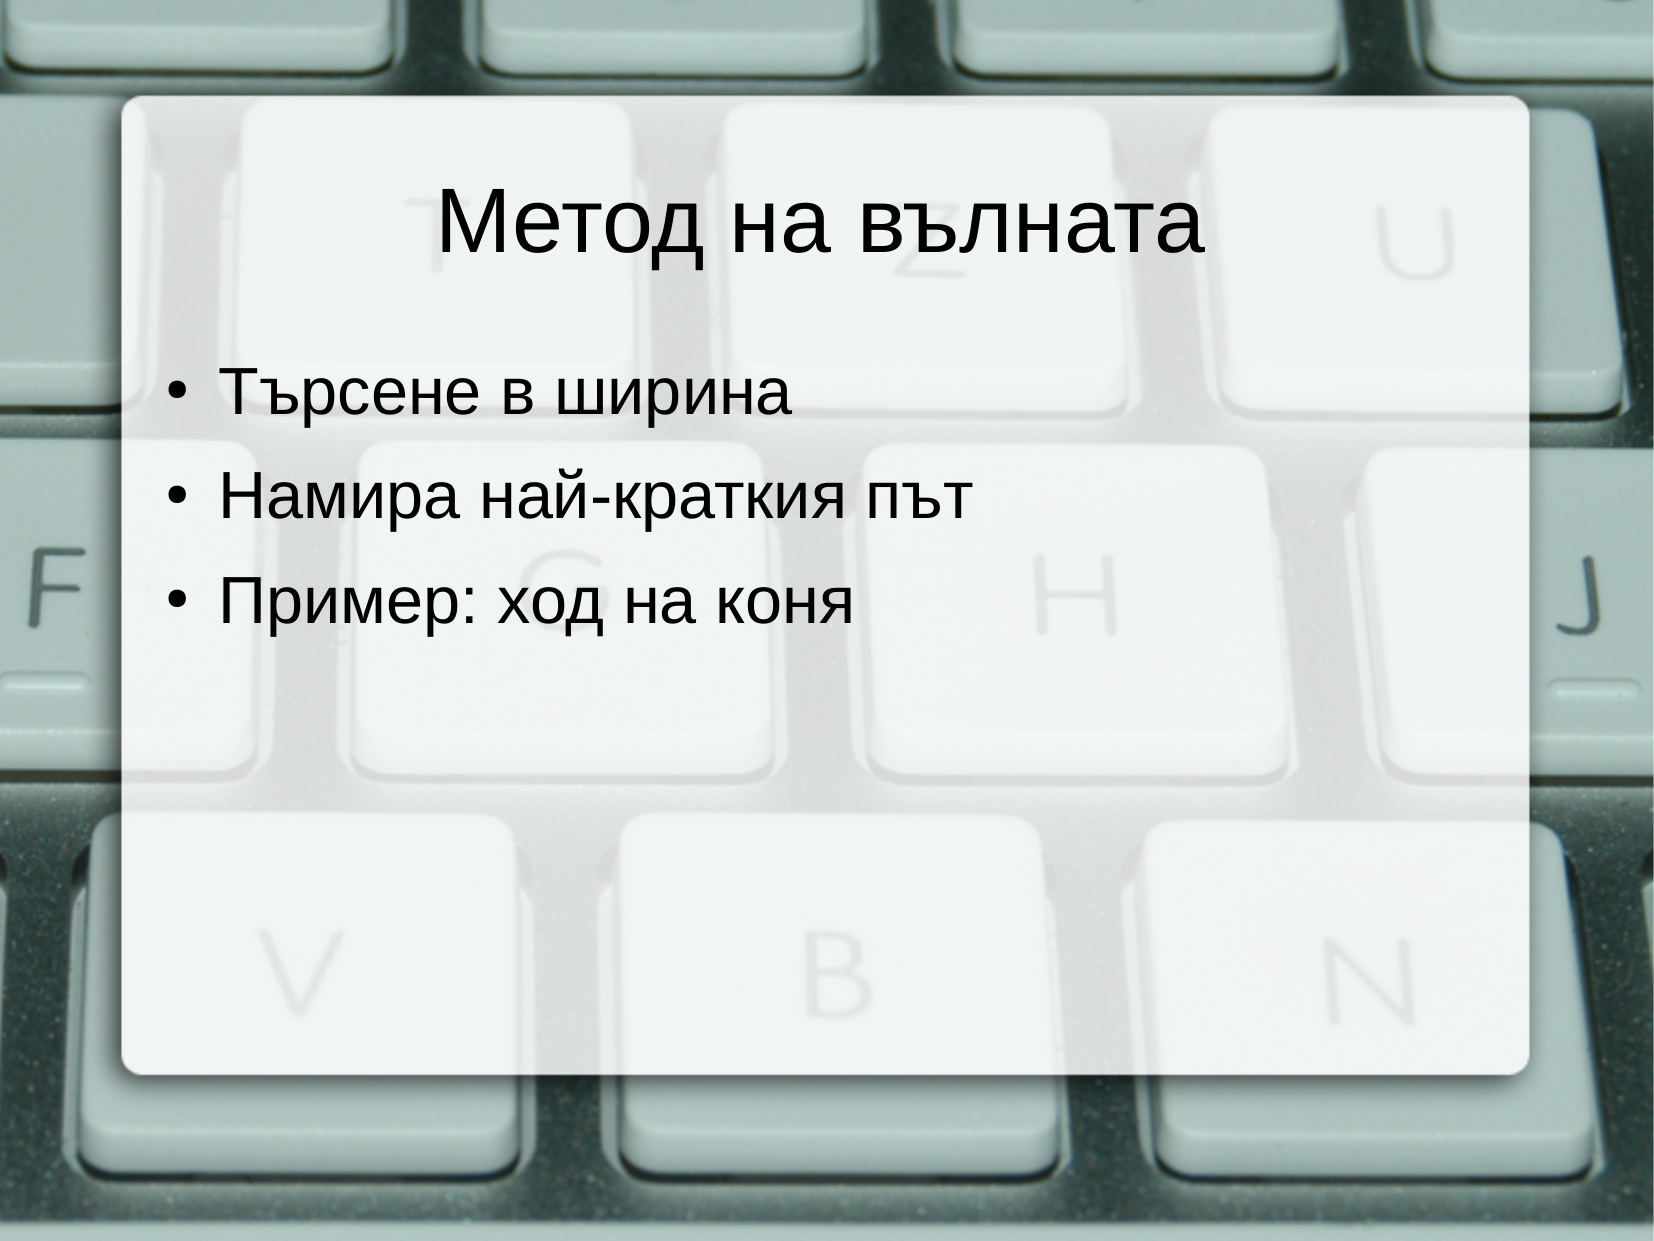

# Метод на вълната
Търсене в ширина
Намира най-краткия път
Пример: ход на коня